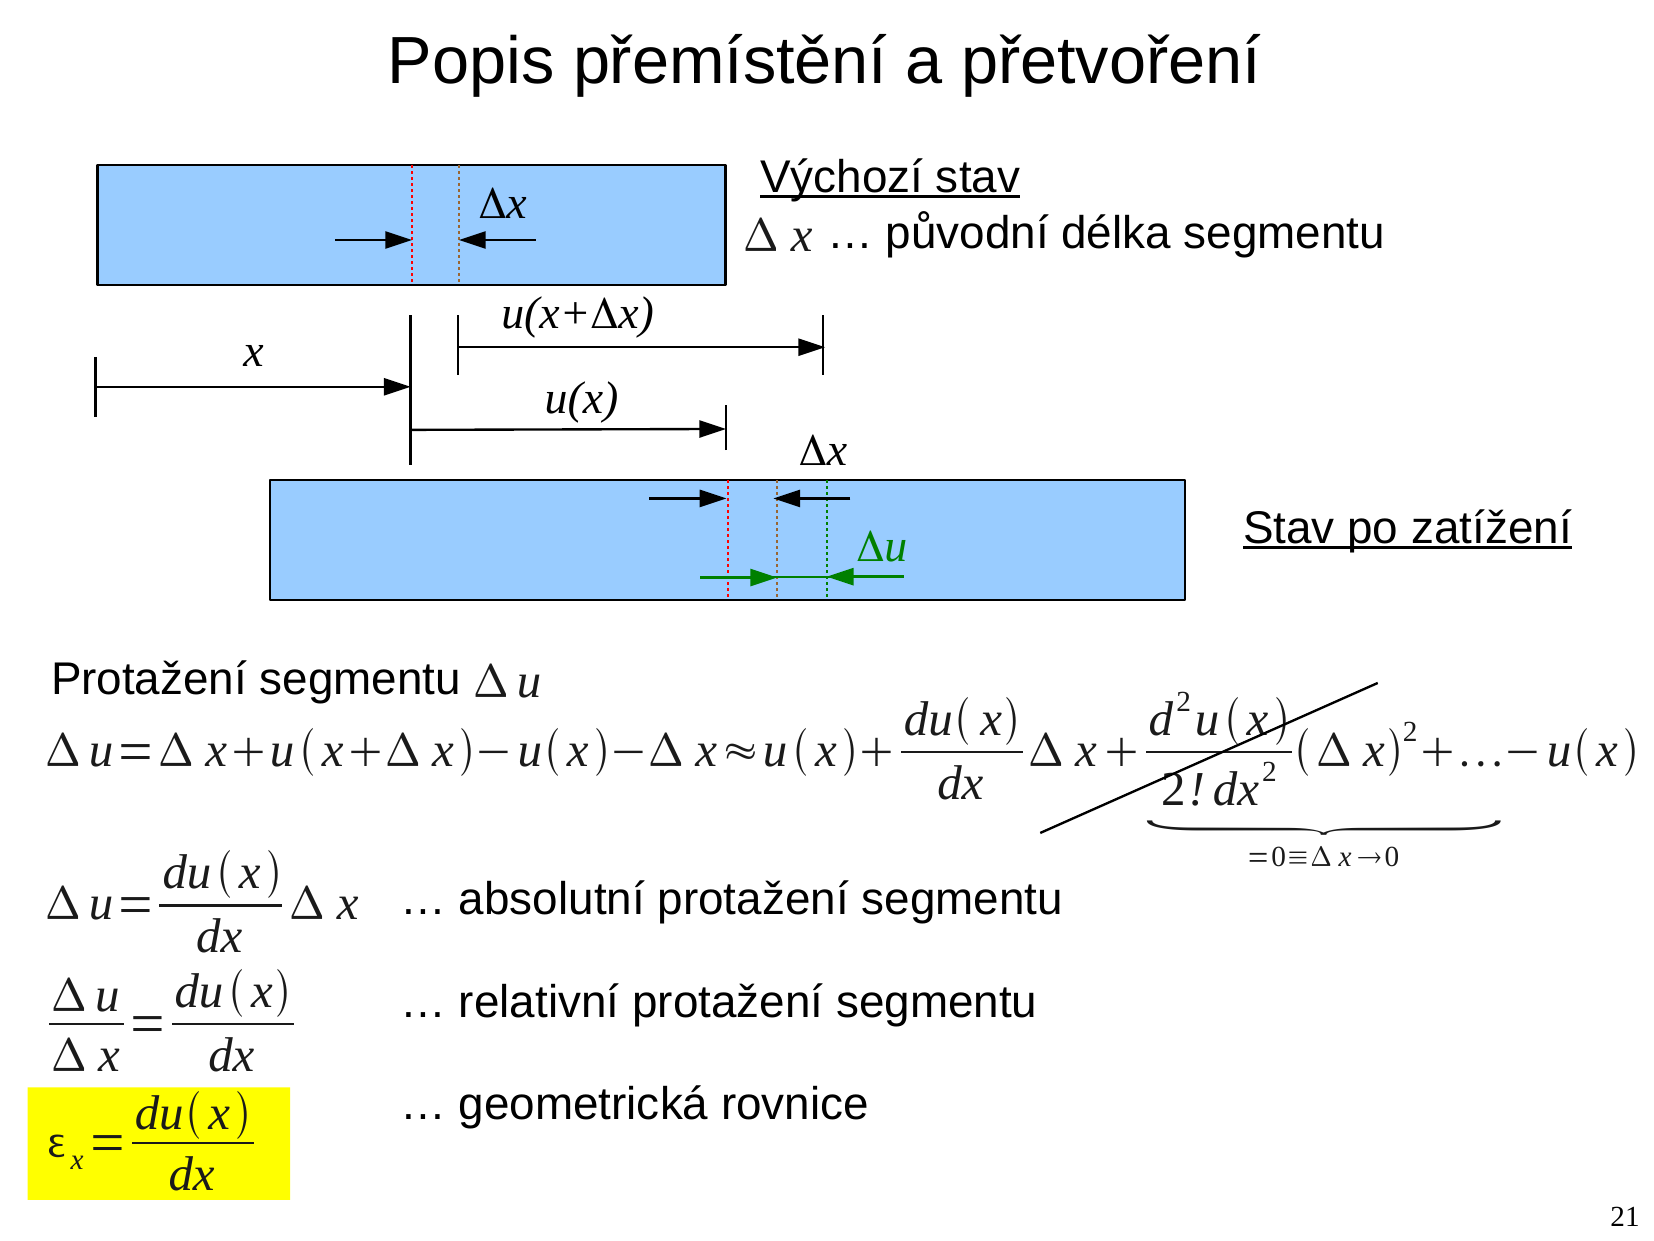

# Popis přemístění a přetvoření
Výchozí stav
Dx
… původní délka segmentu
u(x+Dx)
x
u(x)
Dx
Stav po zatížení
Du
Protažení segmentu
… absolutní protažení segmentu
… relativní protažení segmentu
… geometrická rovnice
21